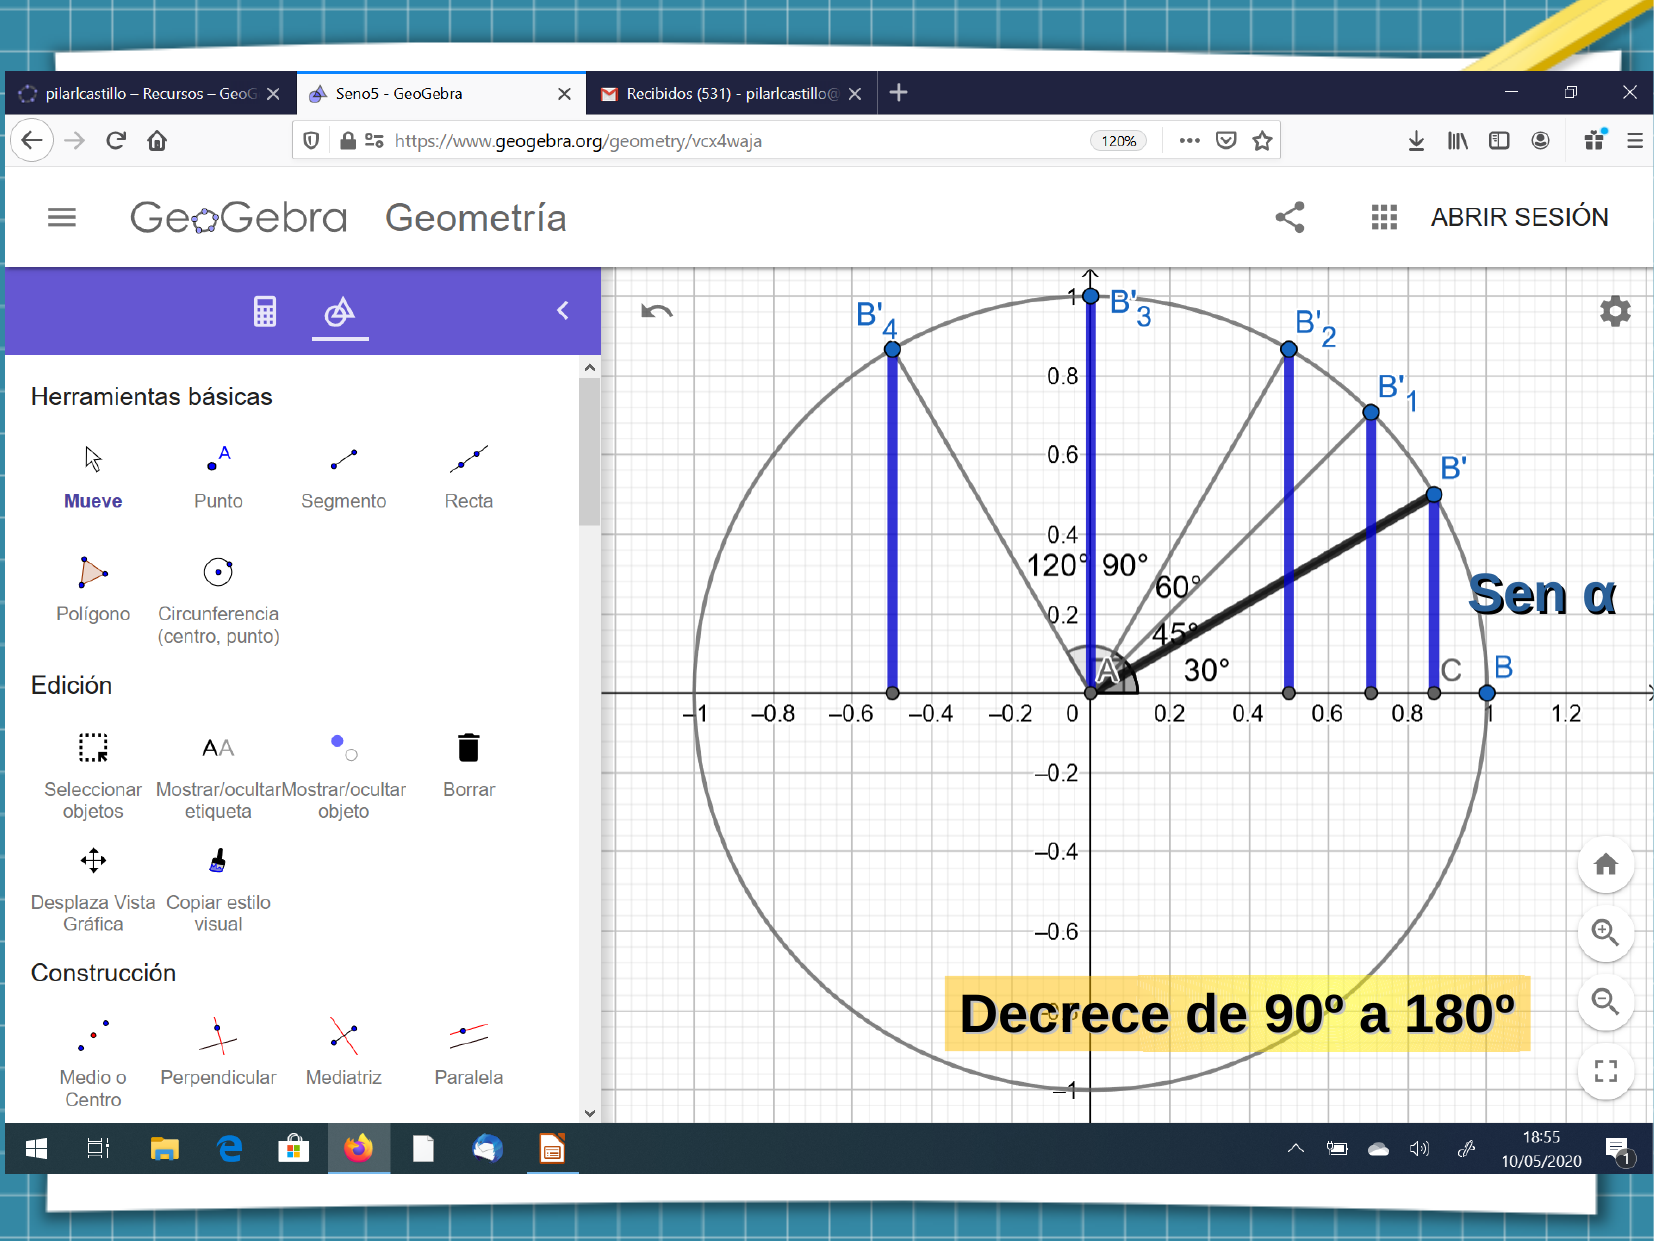

Sen α
Decrece de 90º a 180º